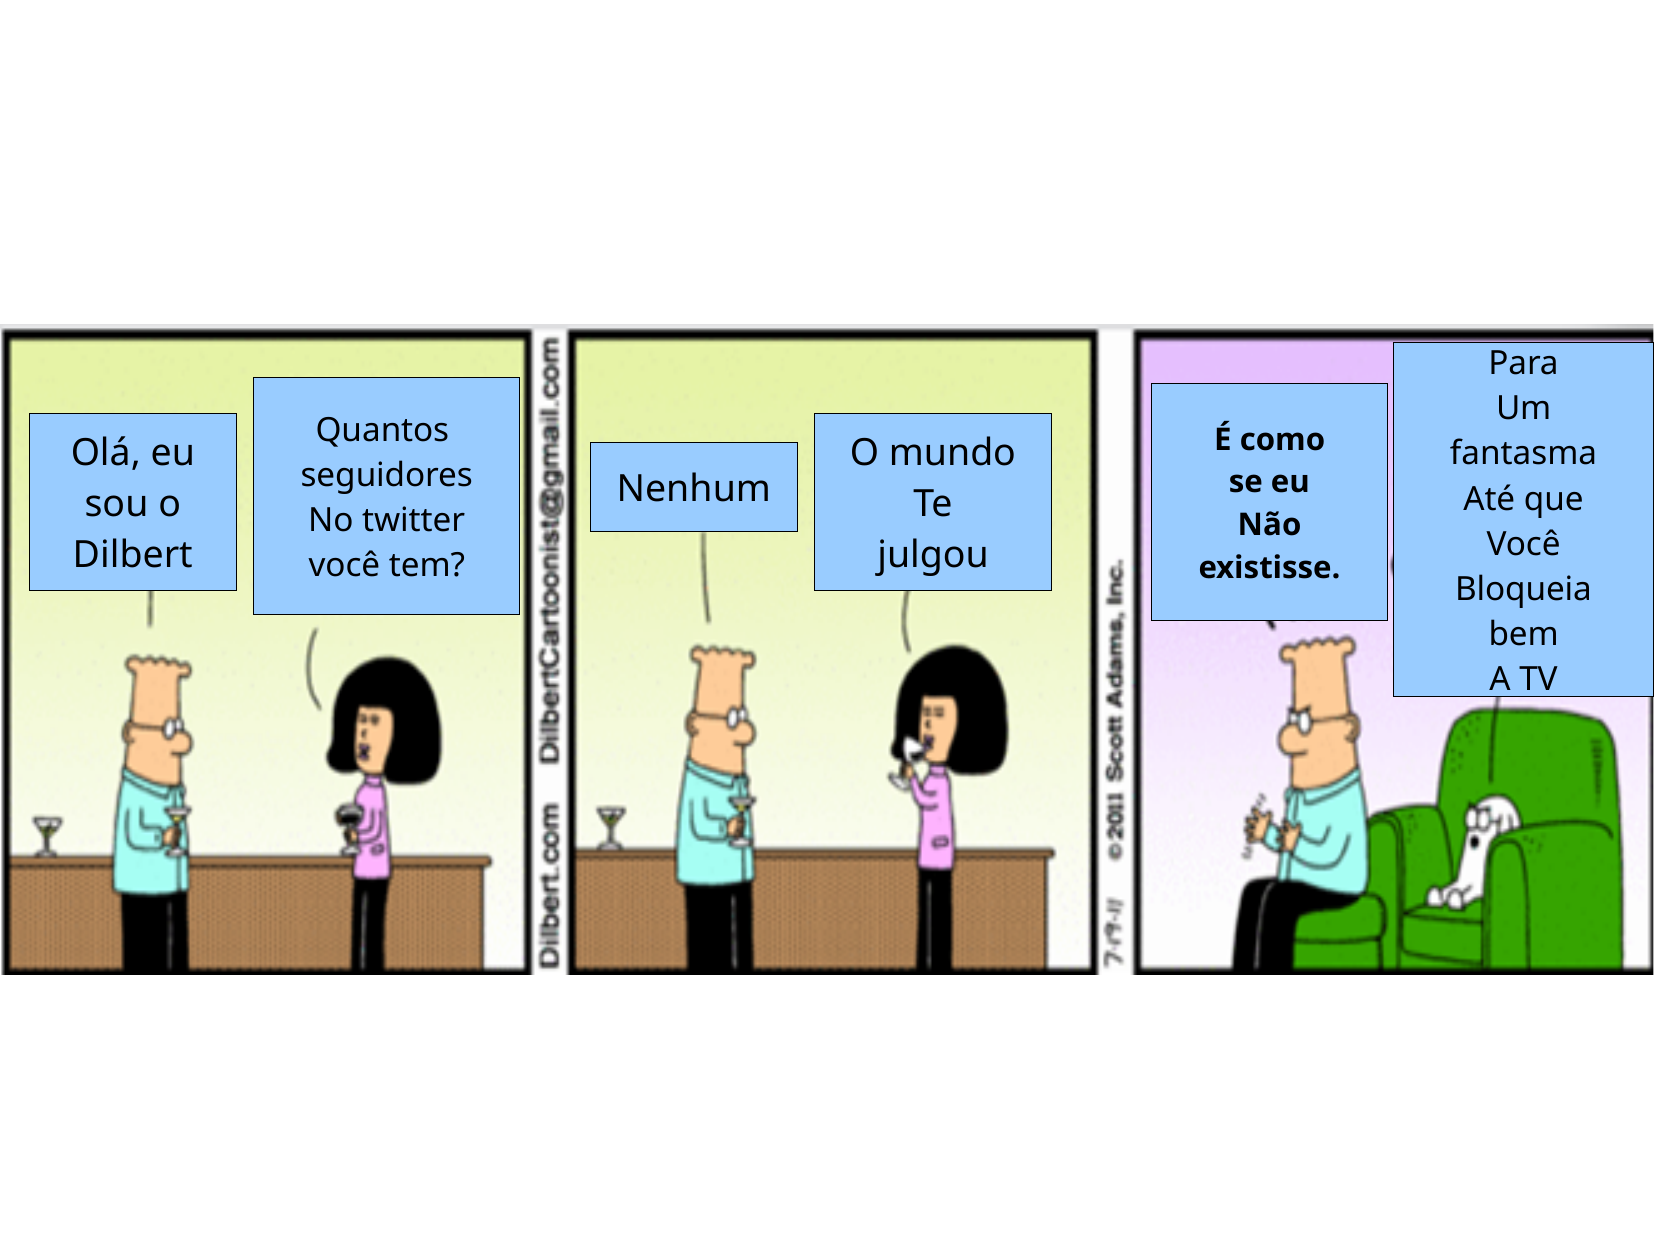

Para
Um
fantasma
Até que
Você
Bloqueia
bem
A TV
Quantos
seguidores
No twitter
você tem?
É como
se eu
Não
existisse.
Olá, eu
sou o
Dilbert
O mundo
Te
julgou
Nenhum